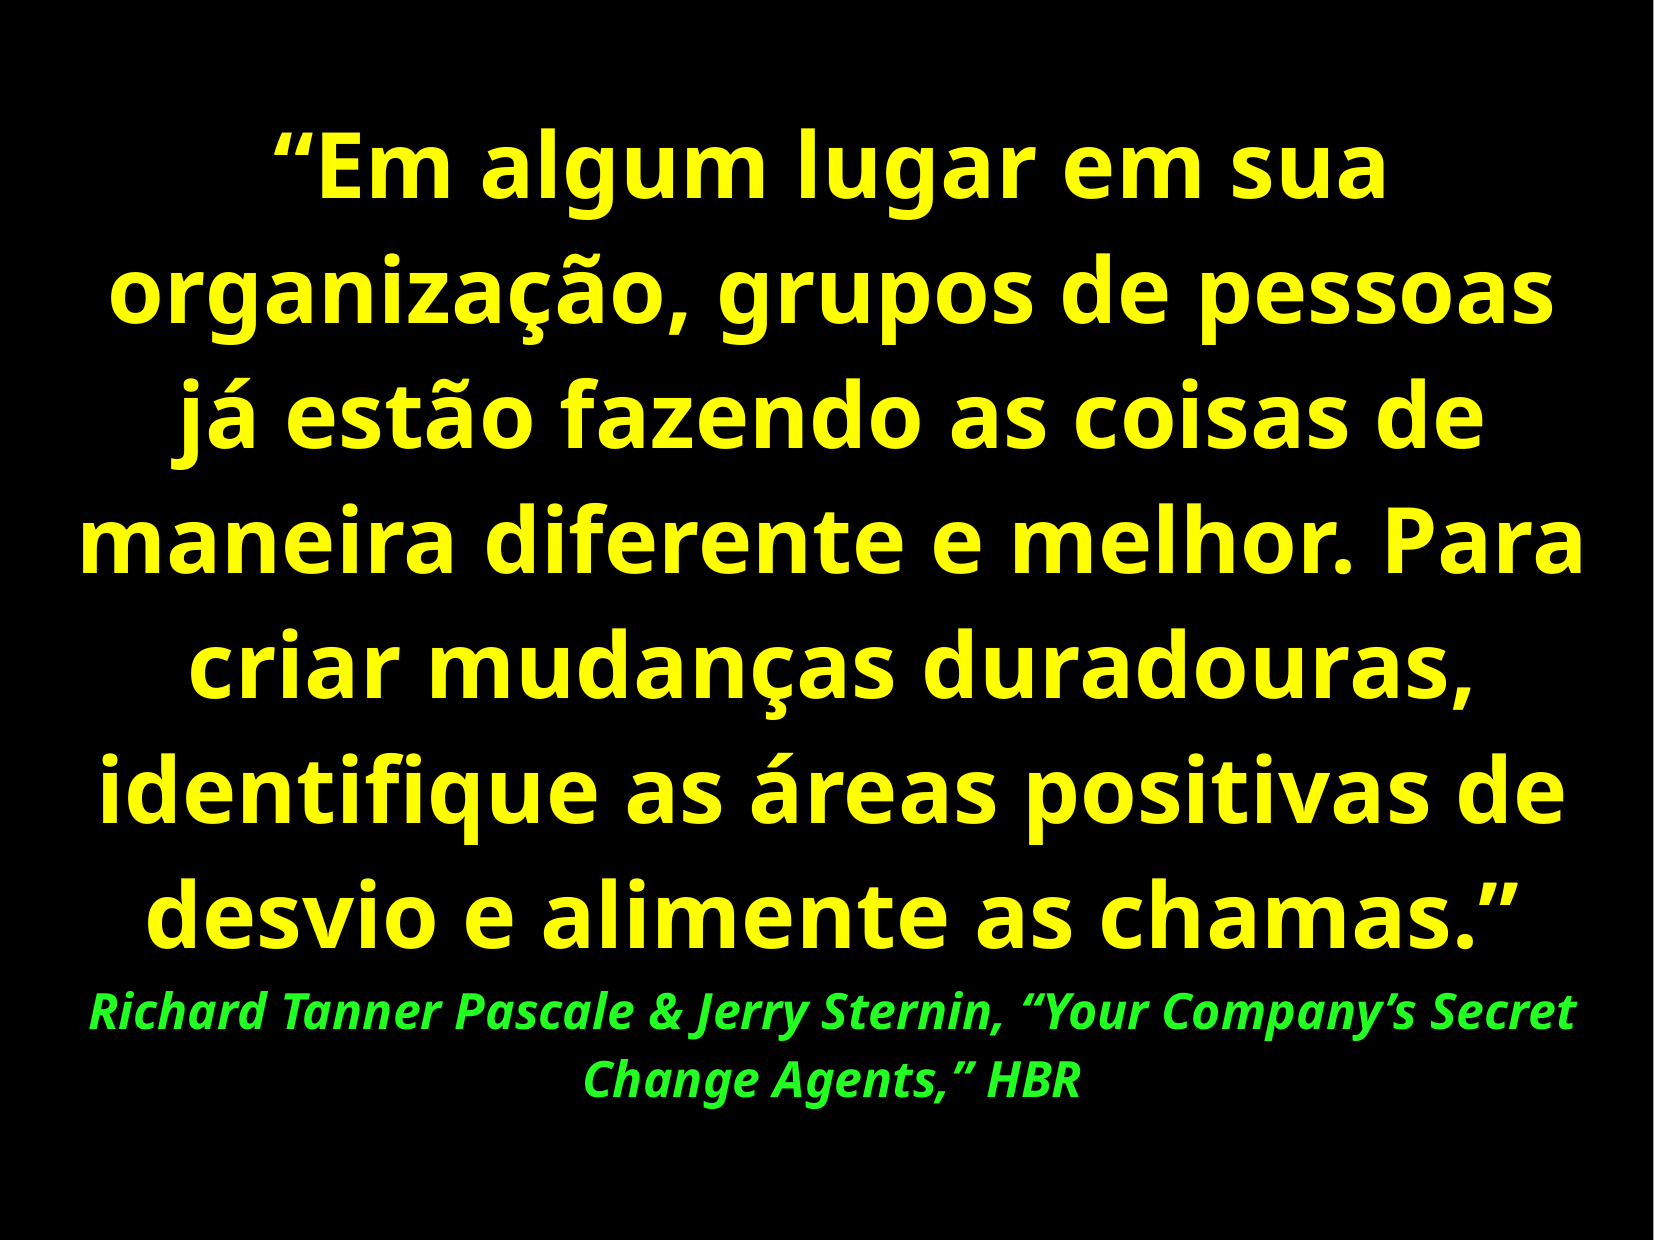

# “Em algum lugar em sua organização, grupos de pessoas já estão fazendo as coisas de maneira diferente e melhor. Para criar mudanças duradouras, identifique as áreas positivas de desvio e alimente as chamas.” Richard Tanner Pascale & Jerry Sternin, “Your Company’s Secret Change Agents,” HBR